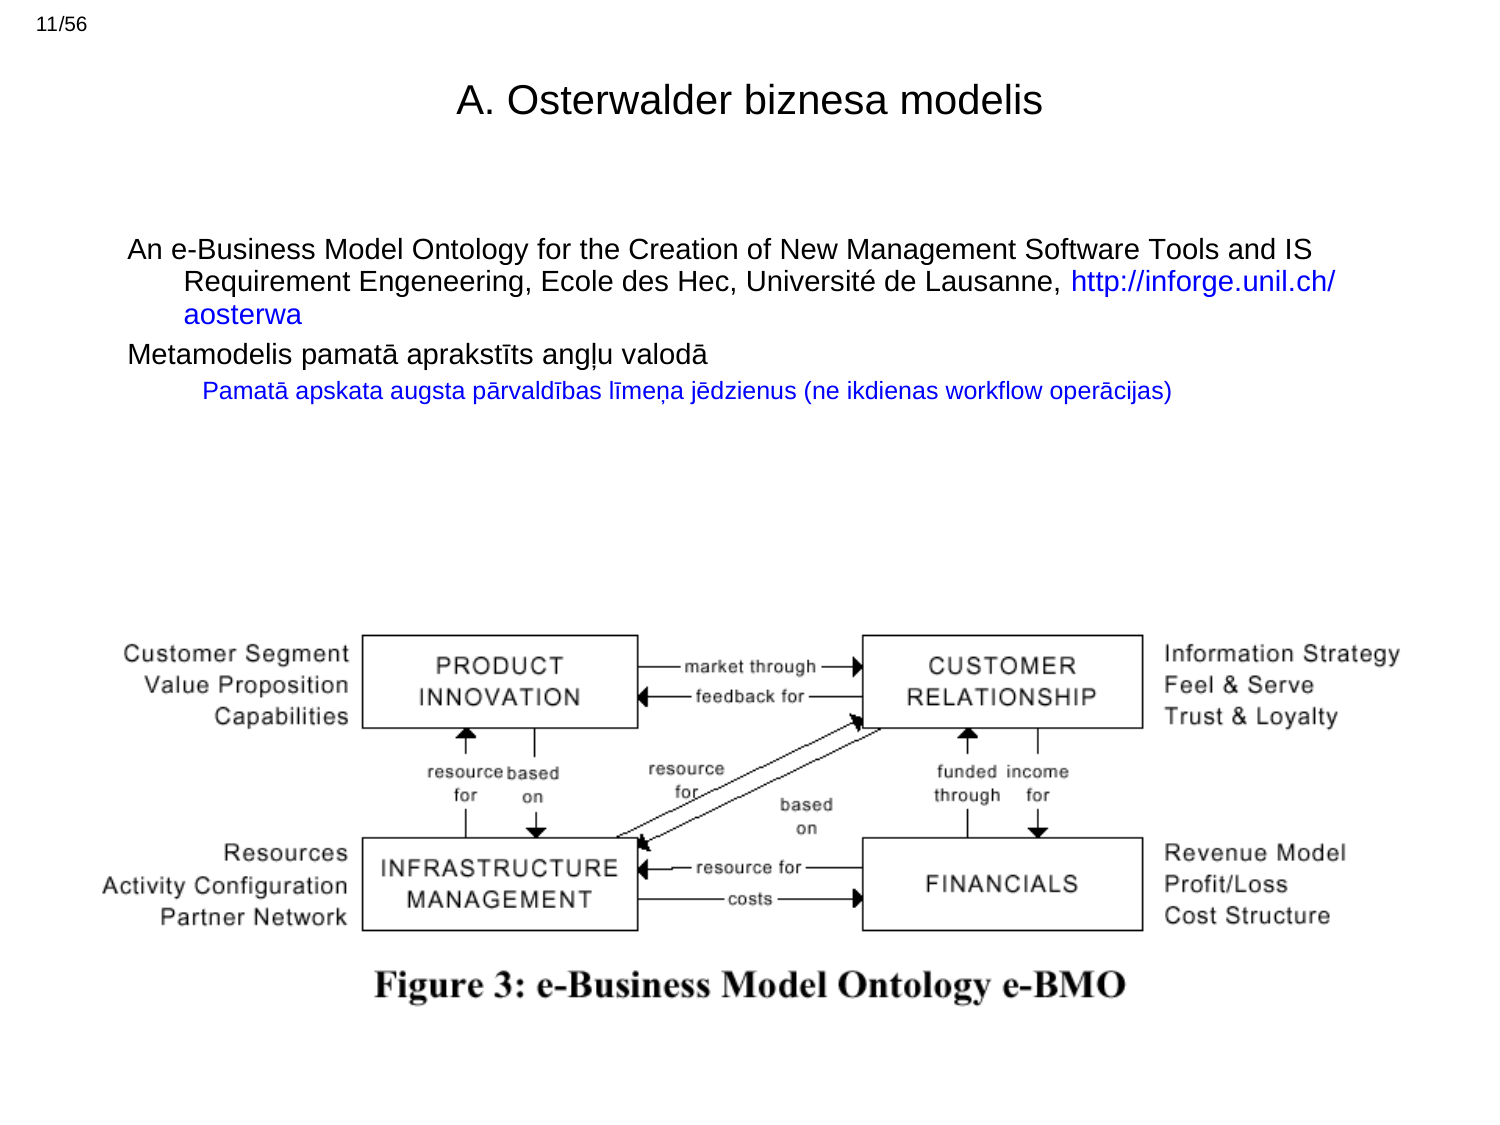

11
# A. Osterwalder biznesa modelis
An e-Business Model Ontology for the Creation of New Management Software Tools and IS Requirement Engeneering, Ecole des Hec, Université de Lausanne, http://inforge.unil.ch/aosterwa
Metamodelis pamatā aprakstīts angļu valodā
Pamatā apskata augsta pārvaldības līmeņa jēdzienus (ne ikdienas workflow operācijas)